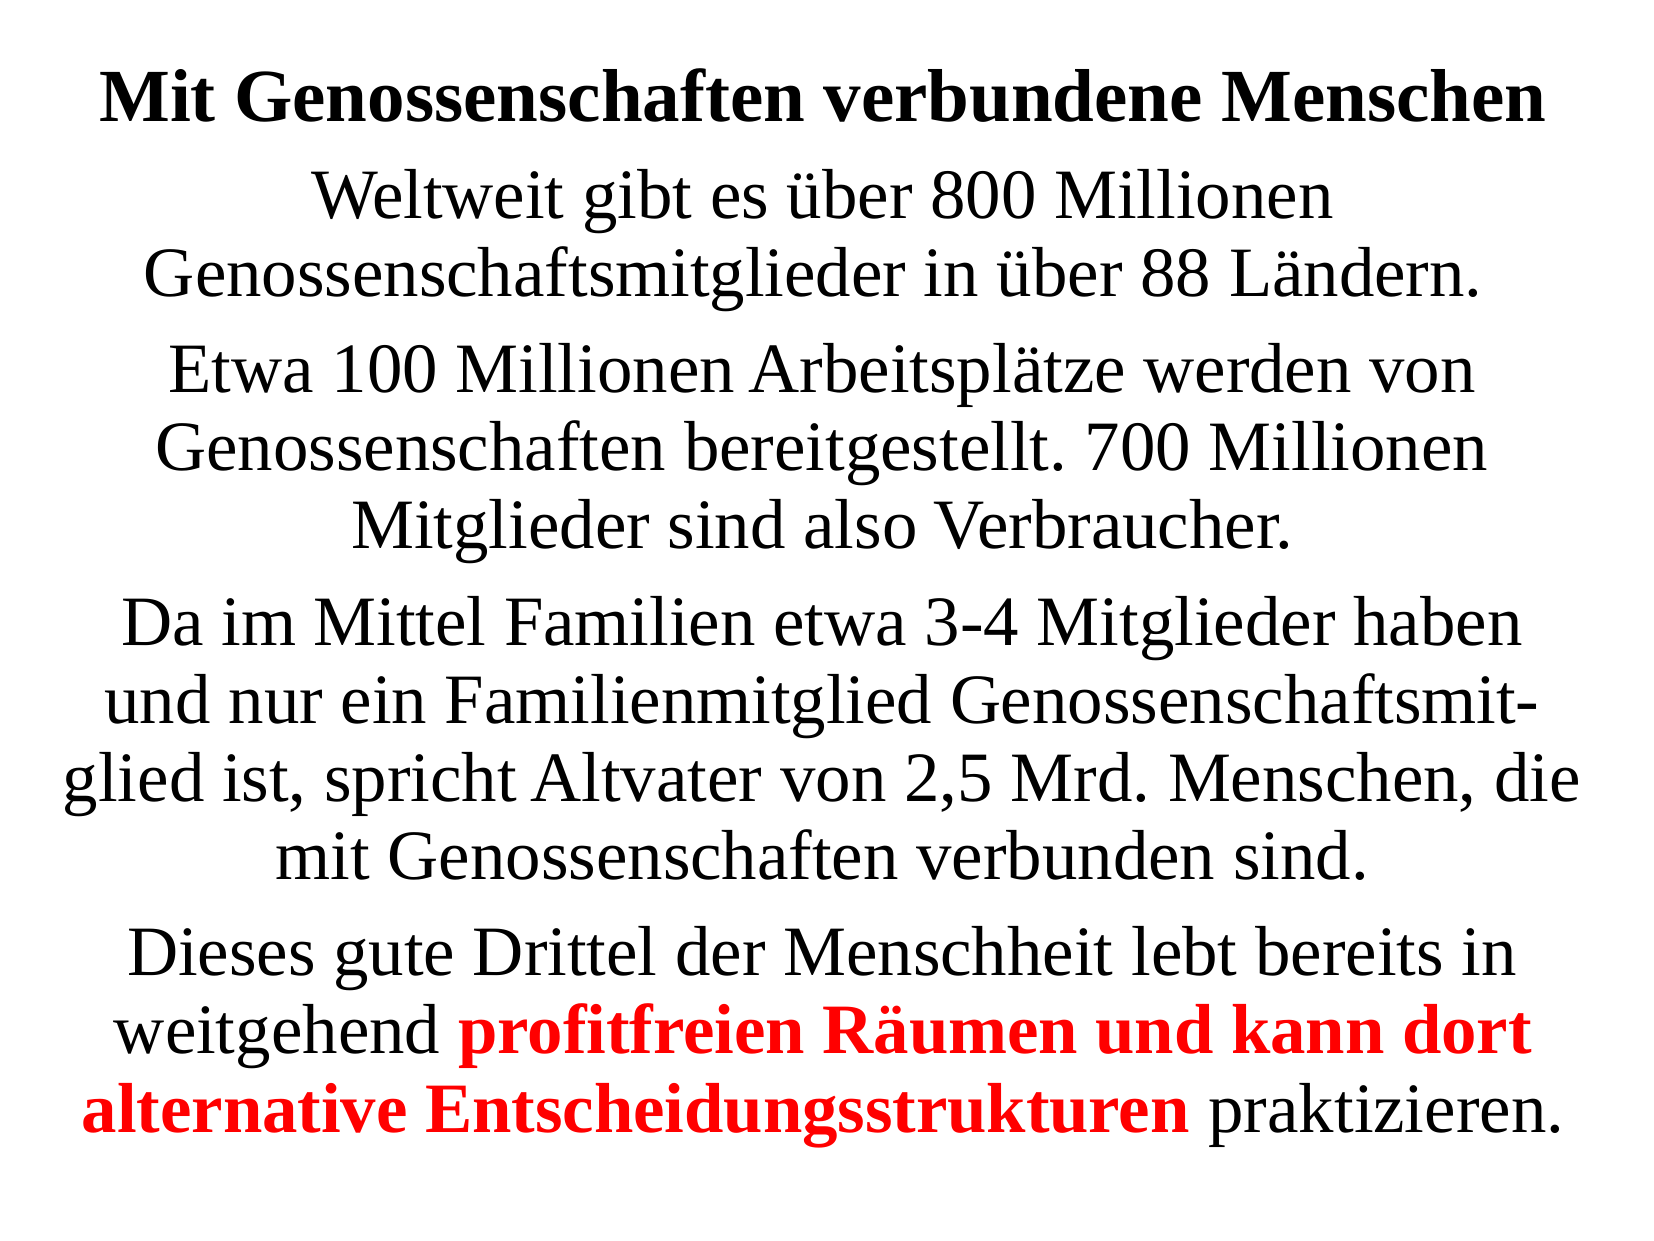

Mit Genossenschaften verbundene Menschen
Weltweit gibt es über 800 Millionen Genossenschaftsmitglieder in über 88 Ländern.
Etwa 100 Millionen Arbeitsplätze werden von Genossenschaften bereitgestellt. 700 Millionen Mitglieder sind also Verbraucher.
Da im Mittel Familien etwa 3-4 Mitglieder haben und nur ein Familienmitglied Genossenschaftsmit-glied ist, spricht Altvater von 2,5 Mrd. Menschen, die mit Genossenschaften verbunden sind.
Dieses gute Drittel der Menschheit lebt bereits in weitgehend profitfreien Räumen und kann dort alternative Entscheidungsstrukturen praktizieren.